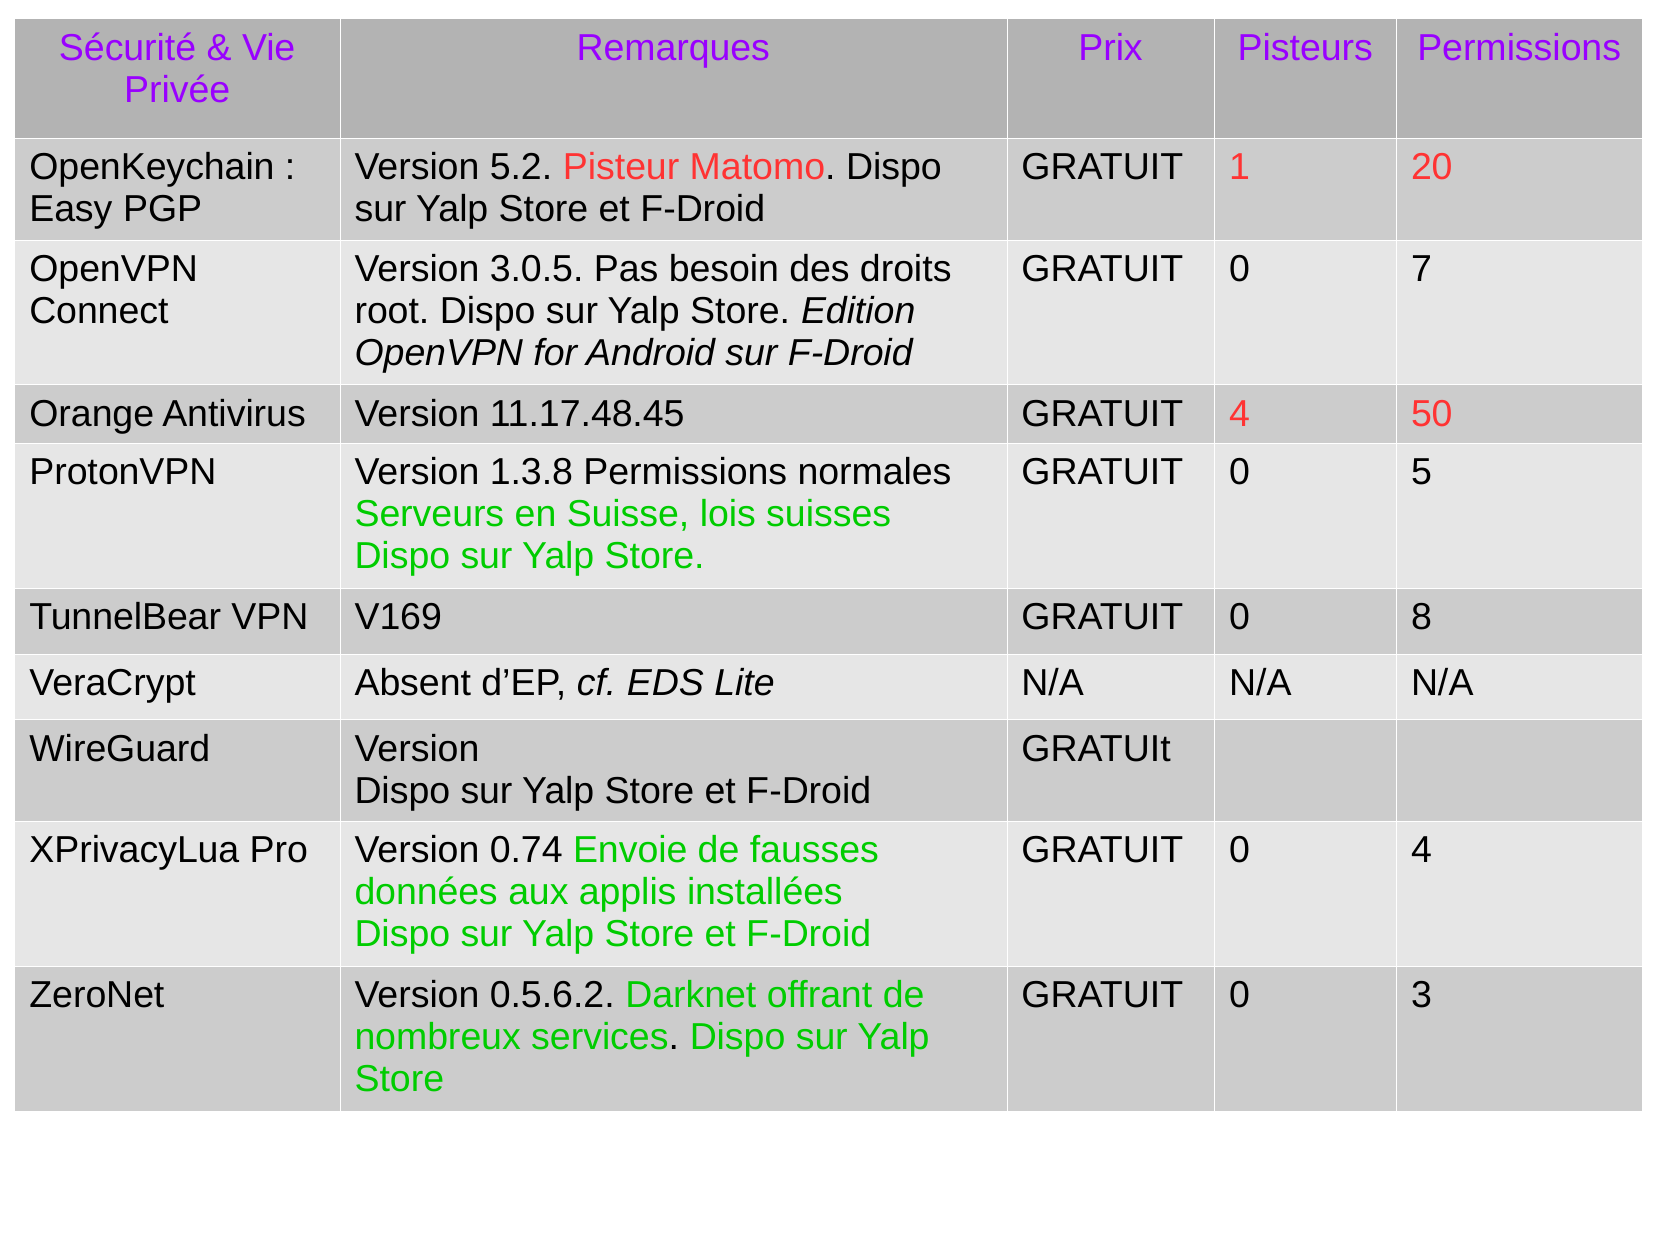

| Sécurité & vie privée | Remarques | Prix | Pisteurs | Permissions |
| --- | --- | --- | --- | --- |
| OpenKeychain : Easy PGP | Version 5.2. Pisteur Matomo. Dispo sur Yalp Store et F-Droid | GRATUIT | 1 | 20 |
| OpenVPN Connect | Version 3.0.5. Pas besoin des droits root. Dispo sur Yalp Store. Edition OpenVPN for Android sur F-Droid | GRATUIT | 0 | 7 |
| Orange Antivirus | Version 11.17.48.45 | GRATUIT | 4 | 50 |
| ProtonVPN | Version 1.3.8 Permissions normales Serveurs en Suisse, lois suisses Dispo sur Yalp Store. | GRATUIT | 0 | 5 |
| TunnelBear VPN | V169 | GRATUIT | 0 | 8 |
| VeraCrypt | Absent d’EP, cf. EDS Lite | N/A | N/A | N/A |
| WireGuard | Version Dispo sur Yalp Store et F-Droid | GRATUIt | | |
| XPrivacyLua Pro | Version 0.74 Envoie de fausses données aux applis installées Dispo sur Yalp Store et F-Droid | GRATUIT | 0 | 4 |
| ZeroNet | Version 0.5.6.2. Darknet offrant de nombreux services. Dispo sur Yalp Store | GRATUIT | 0 | 3 |